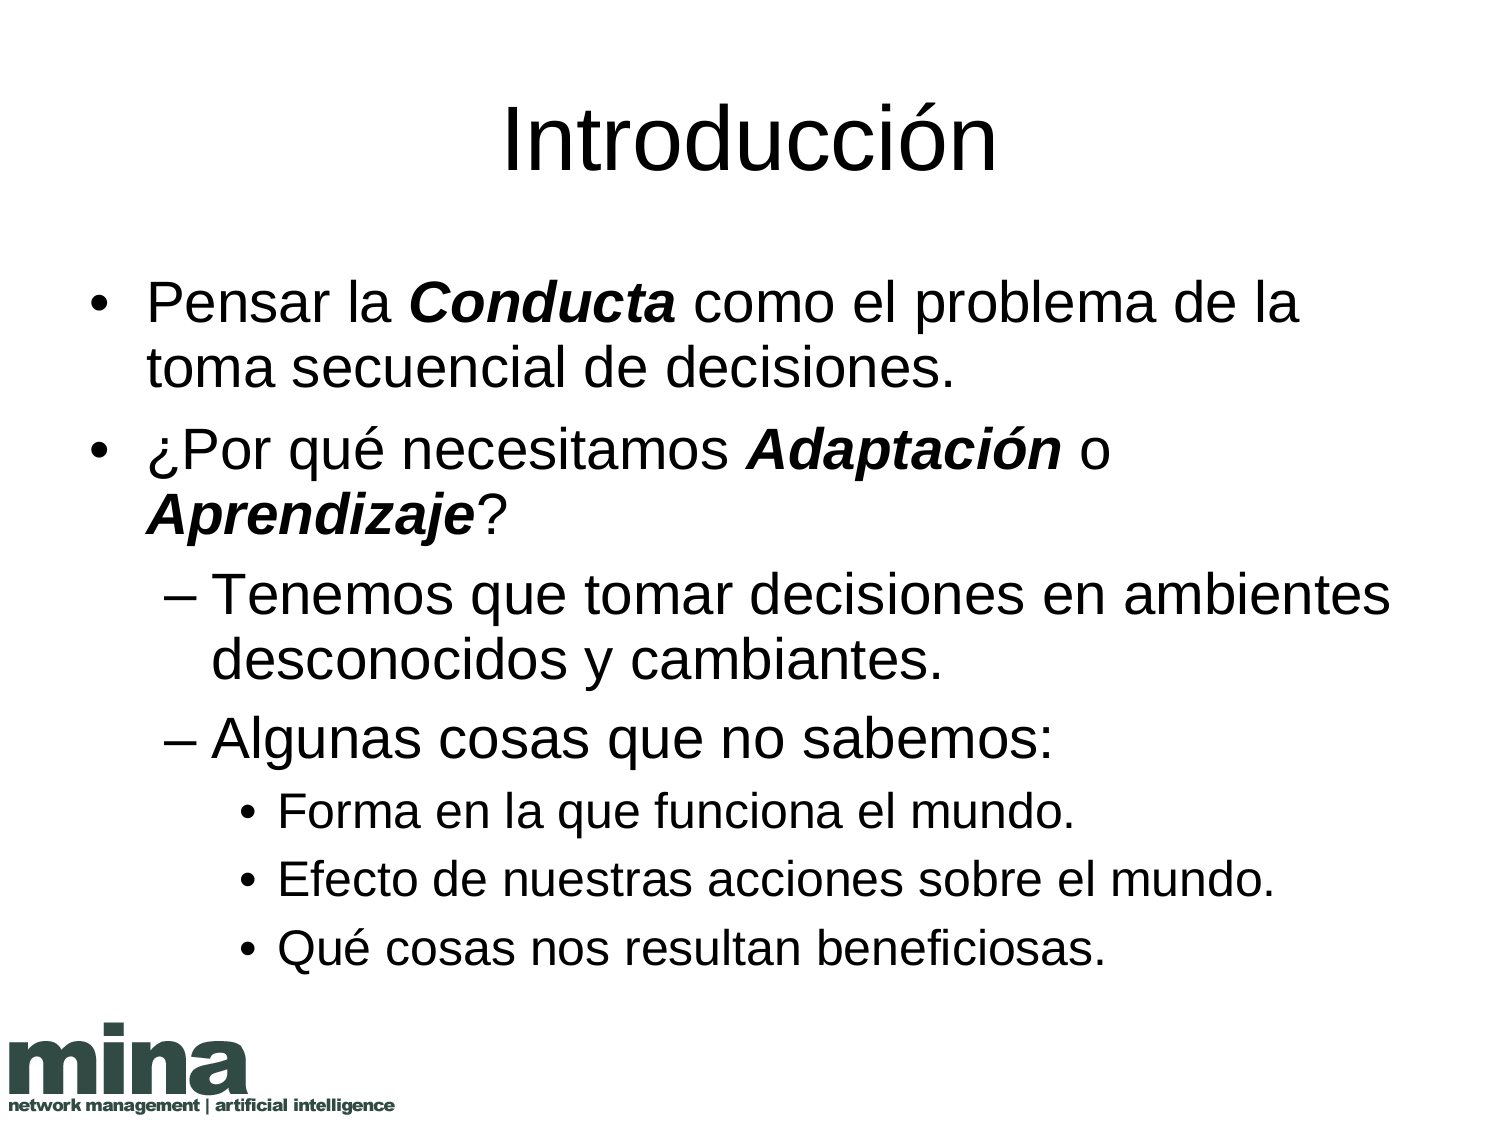

# Introducción
Pensar la Conducta como el problema de la toma secuencial de decisiones.
¿Por qué necesitamos Adaptación o Aprendizaje?
Tenemos que tomar decisiones en ambientes desconocidos y cambiantes.
Algunas cosas que no sabemos:
Forma en la que funciona el mundo.
Efecto de nuestras acciones sobre el mundo.
Qué cosas nos resultan beneficiosas.